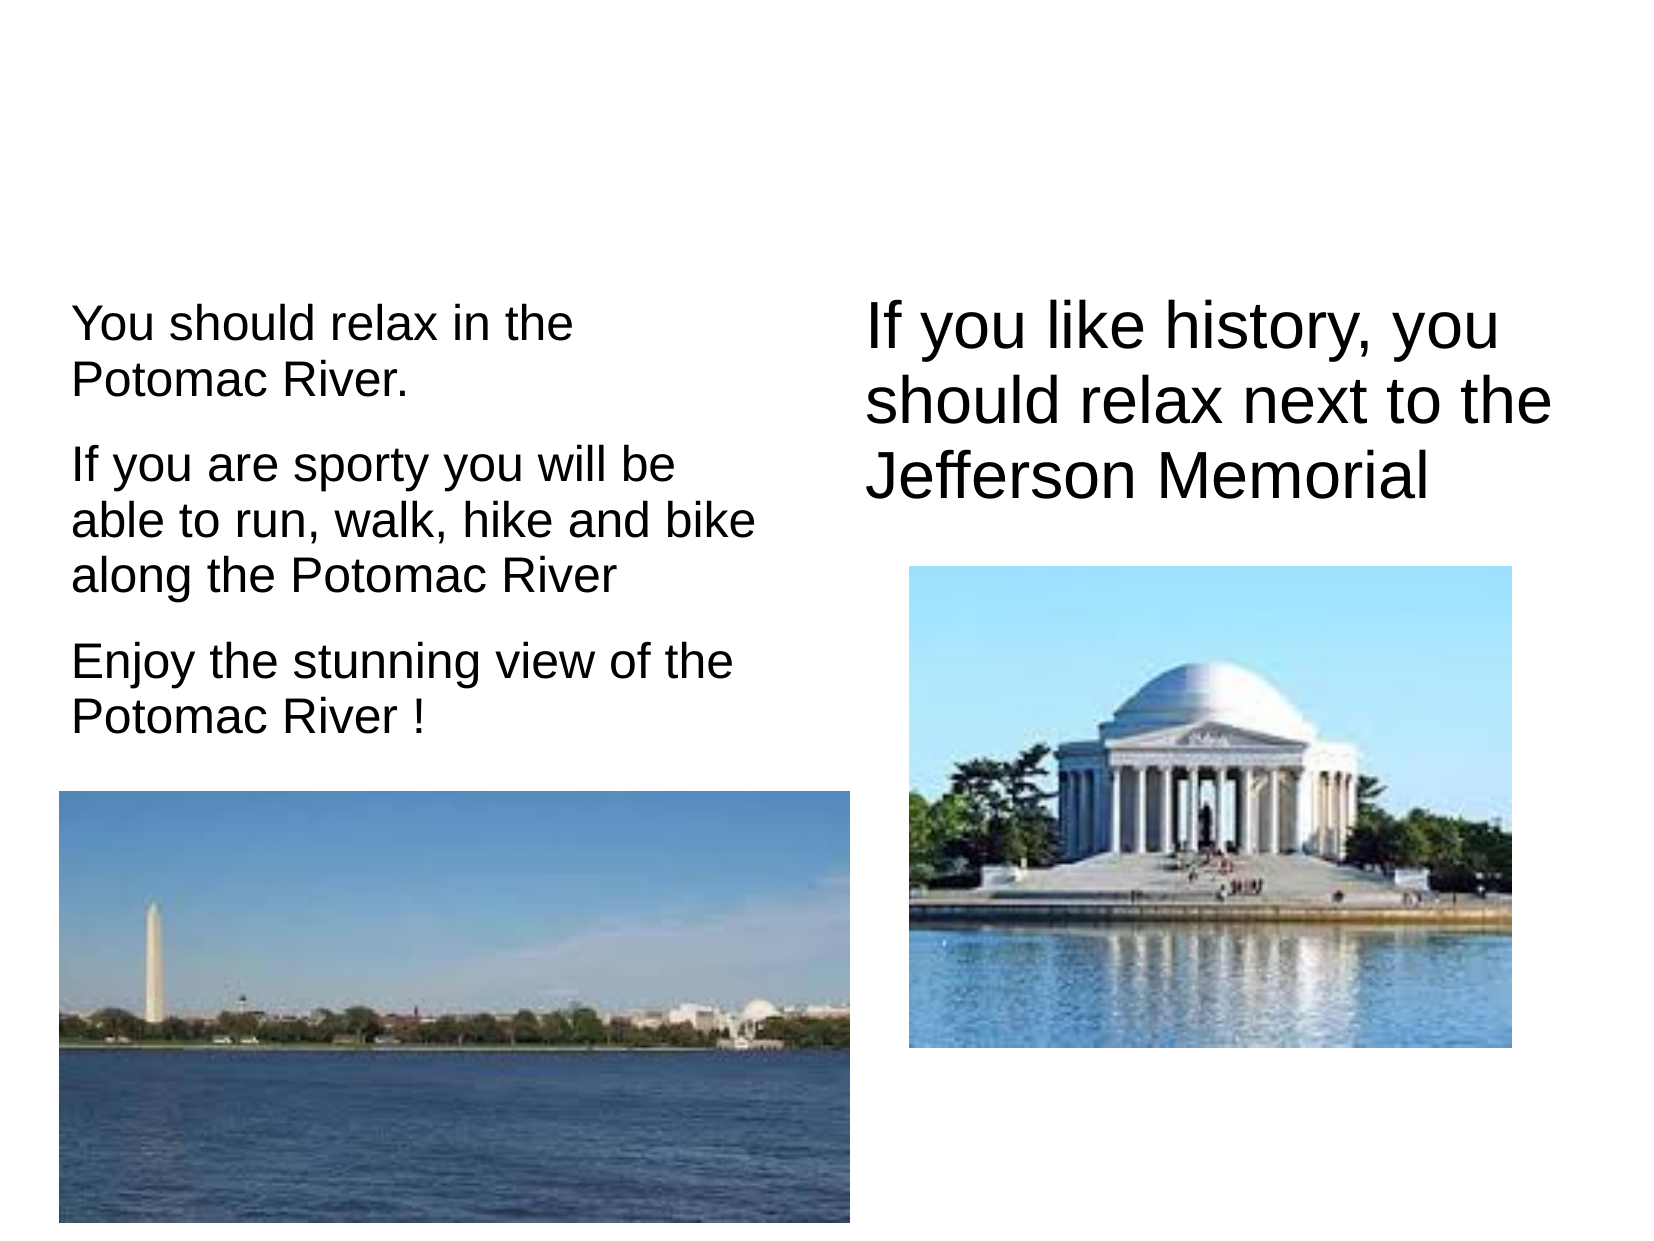

#
If you like history, you should relax next to the Jefferson Memorial
You should relax in the Potomac River.
If you are sporty you will be able to run, walk, hike and bike along the Potomac River
Enjoy the stunning view of the Potomac River !